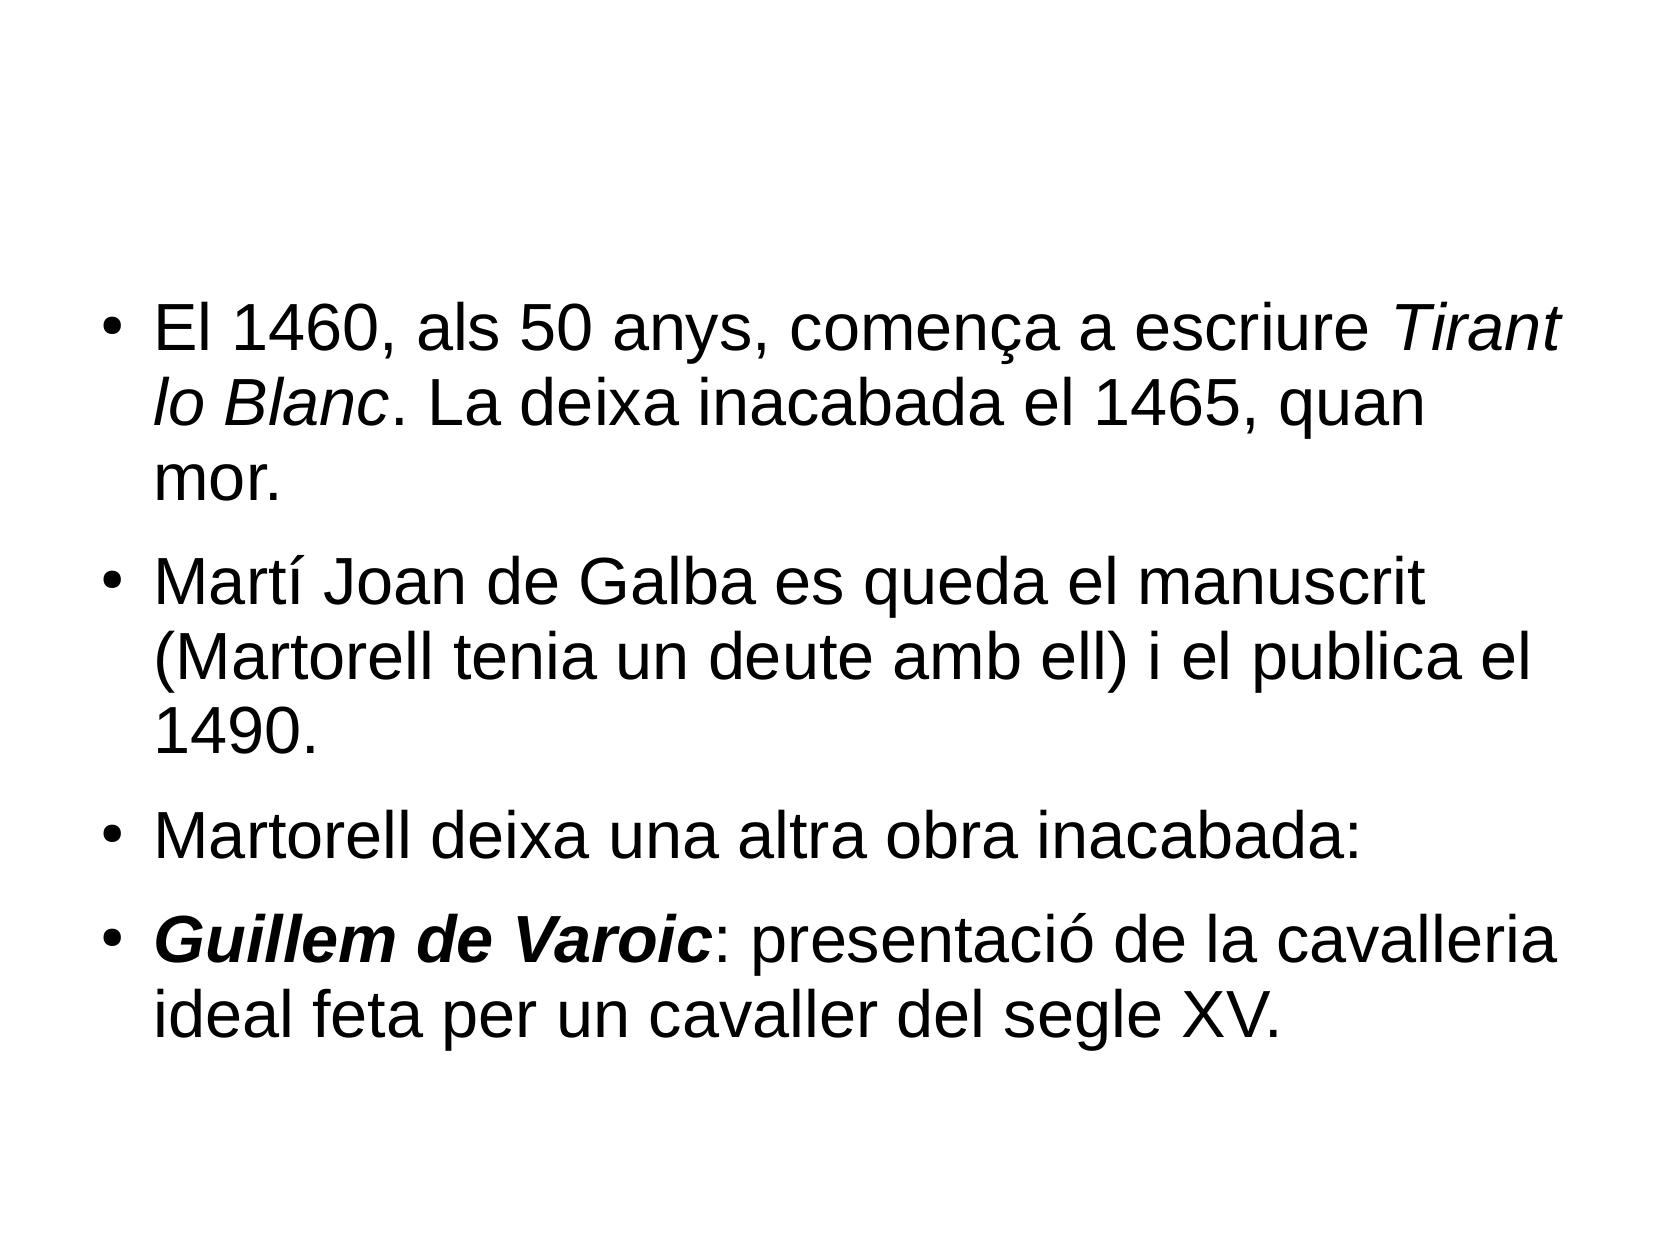

#
El 1460, als 50 anys, comença a escriure Tirant lo Blanc. La deixa inacabada el 1465, quan mor.
Martí Joan de Galba es queda el manuscrit (Martorell tenia un deute amb ell) i el publica el 1490.
Martorell deixa una altra obra inacabada:
Guillem de Varoic: presentació de la cavalleria ideal feta per un cavaller del segle XV.